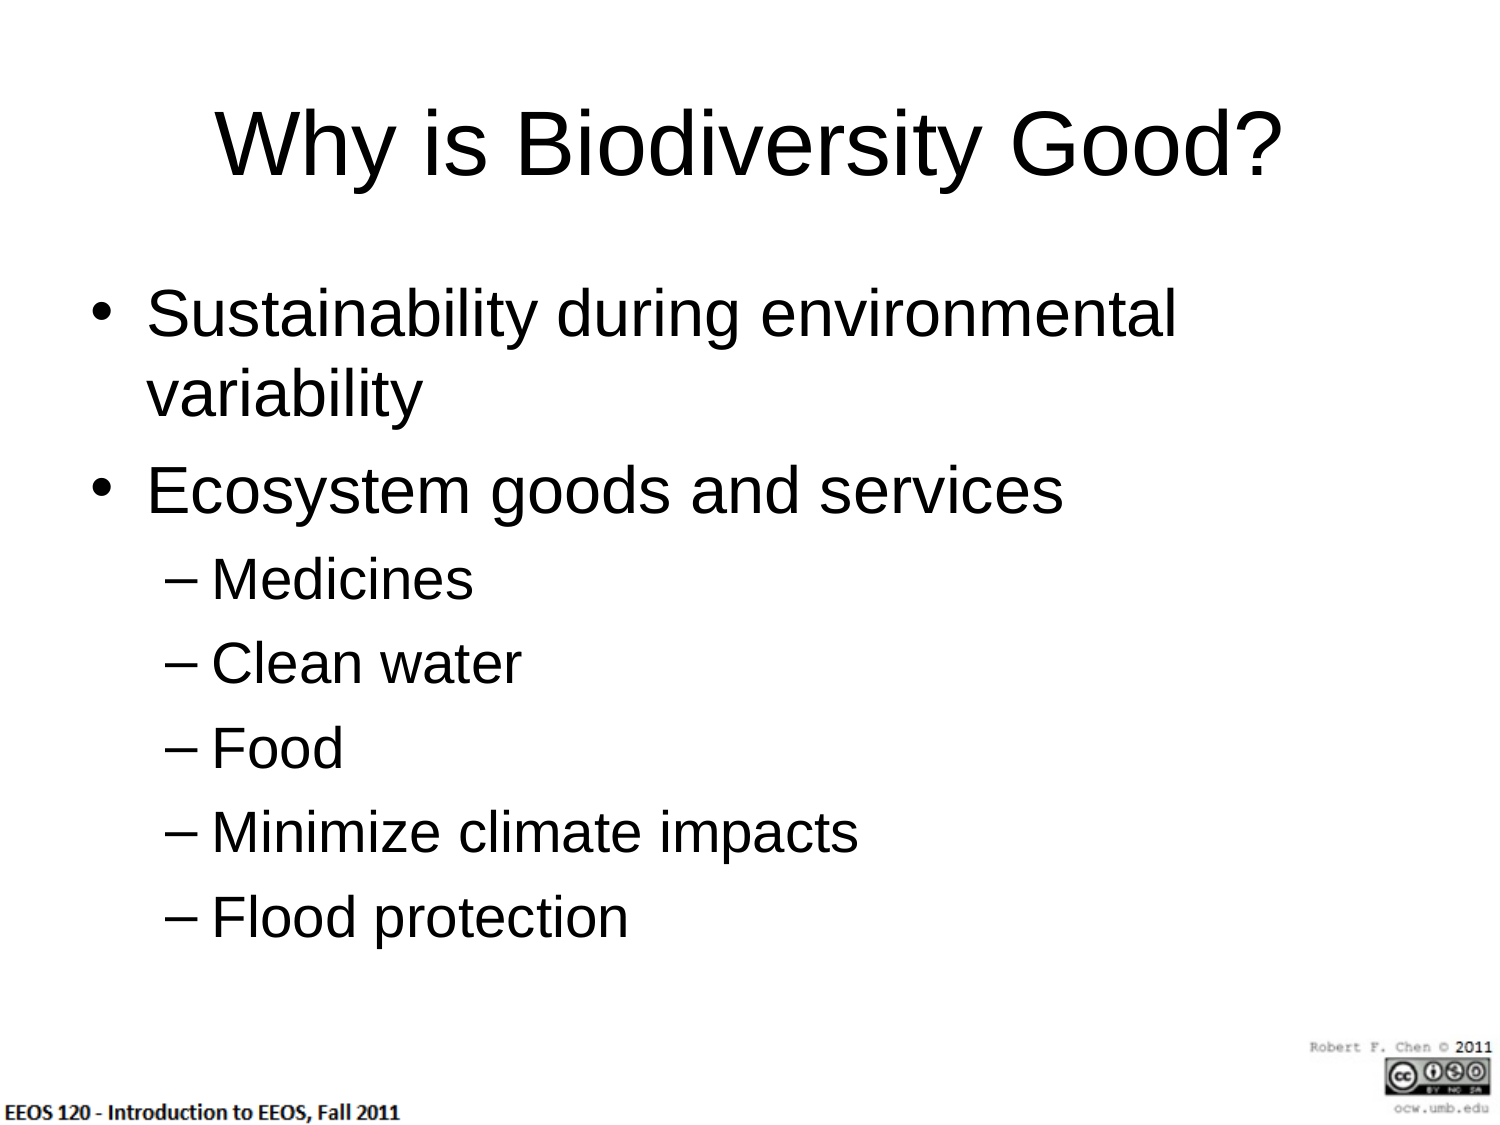

# Why is Biodiversity Good?
Sustainability during environmental variability
Ecosystem goods and services
Medicines
Clean water
Food
Minimize climate impacts
Flood protection